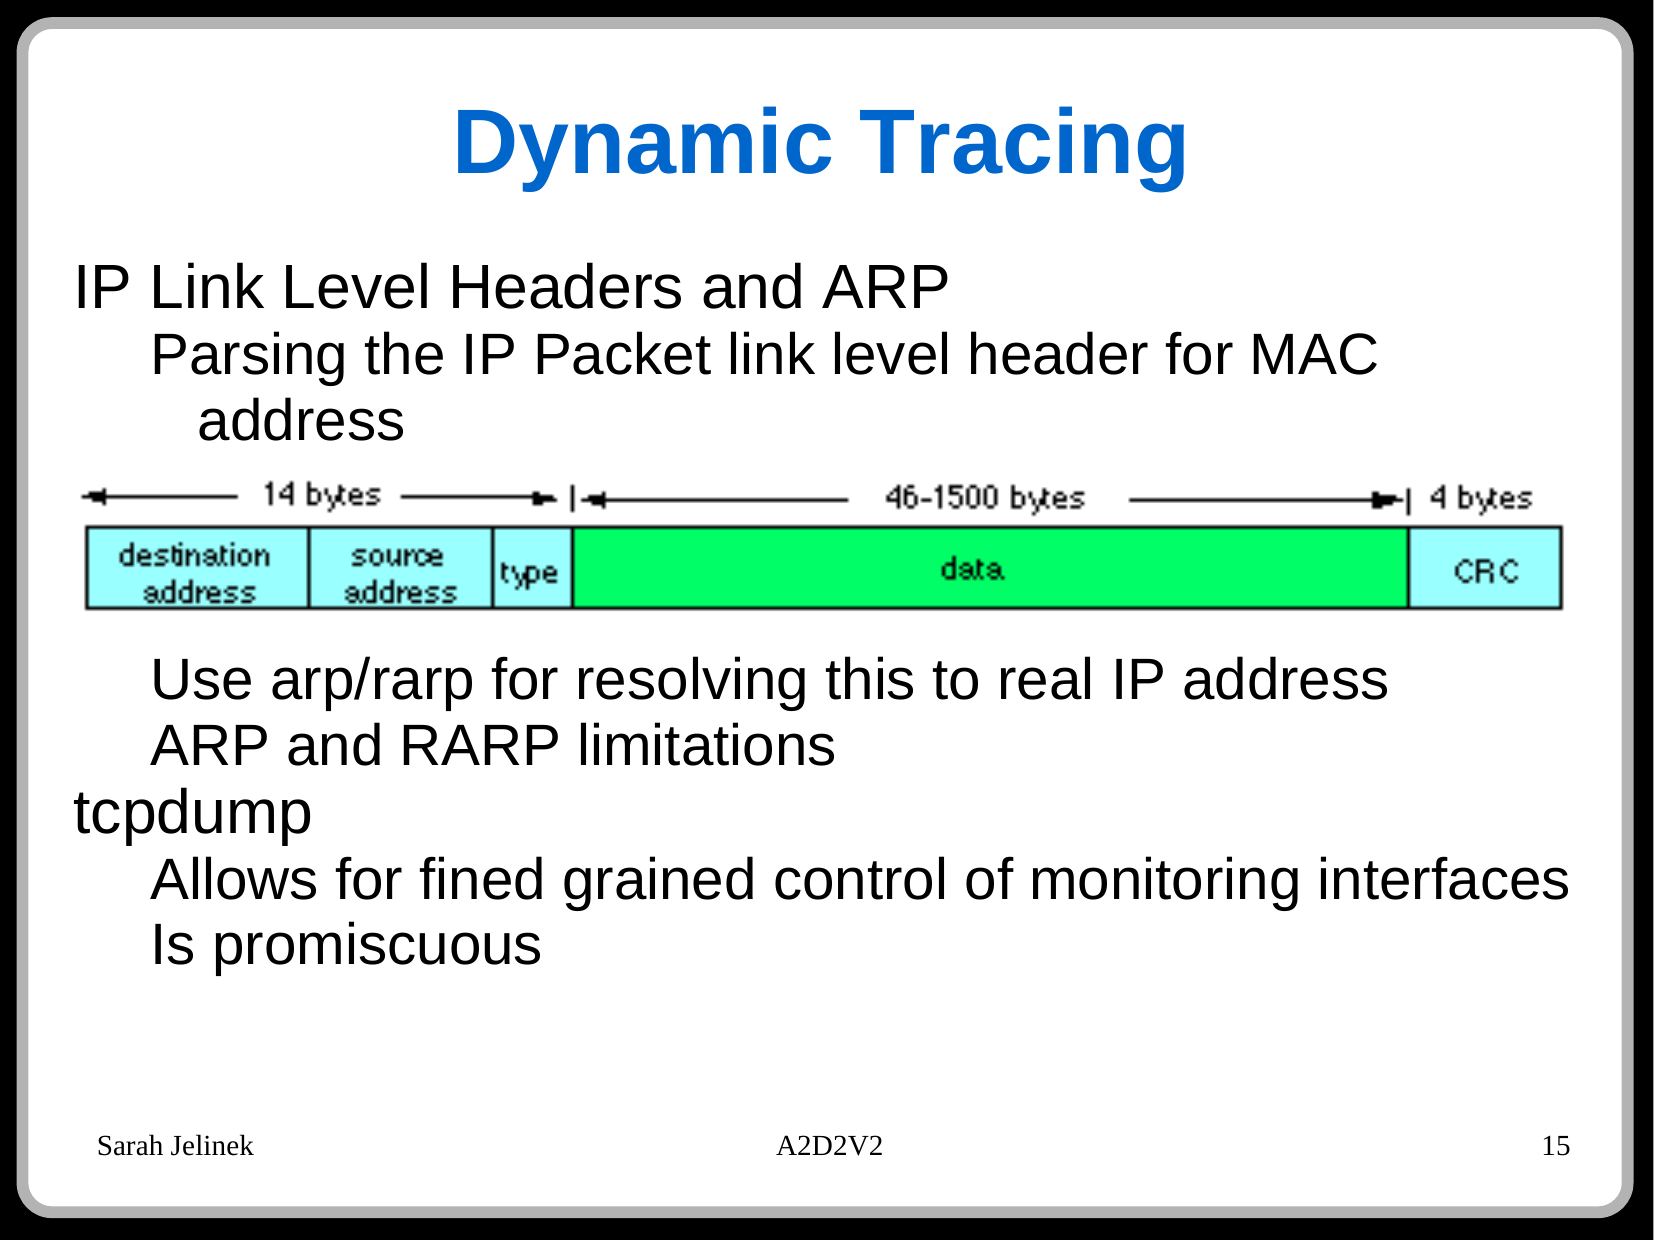

# Dynamic Tracing
IP Link Level Headers and ARP
Parsing the IP Packet link level header for MAC address
Use arp/rarp for resolving this to real IP address
ARP and RARP limitations
tcpdump
Allows for fined grained control of monitoring interfaces
Is promiscuous
Sarah Jelinek A2D2V2
15